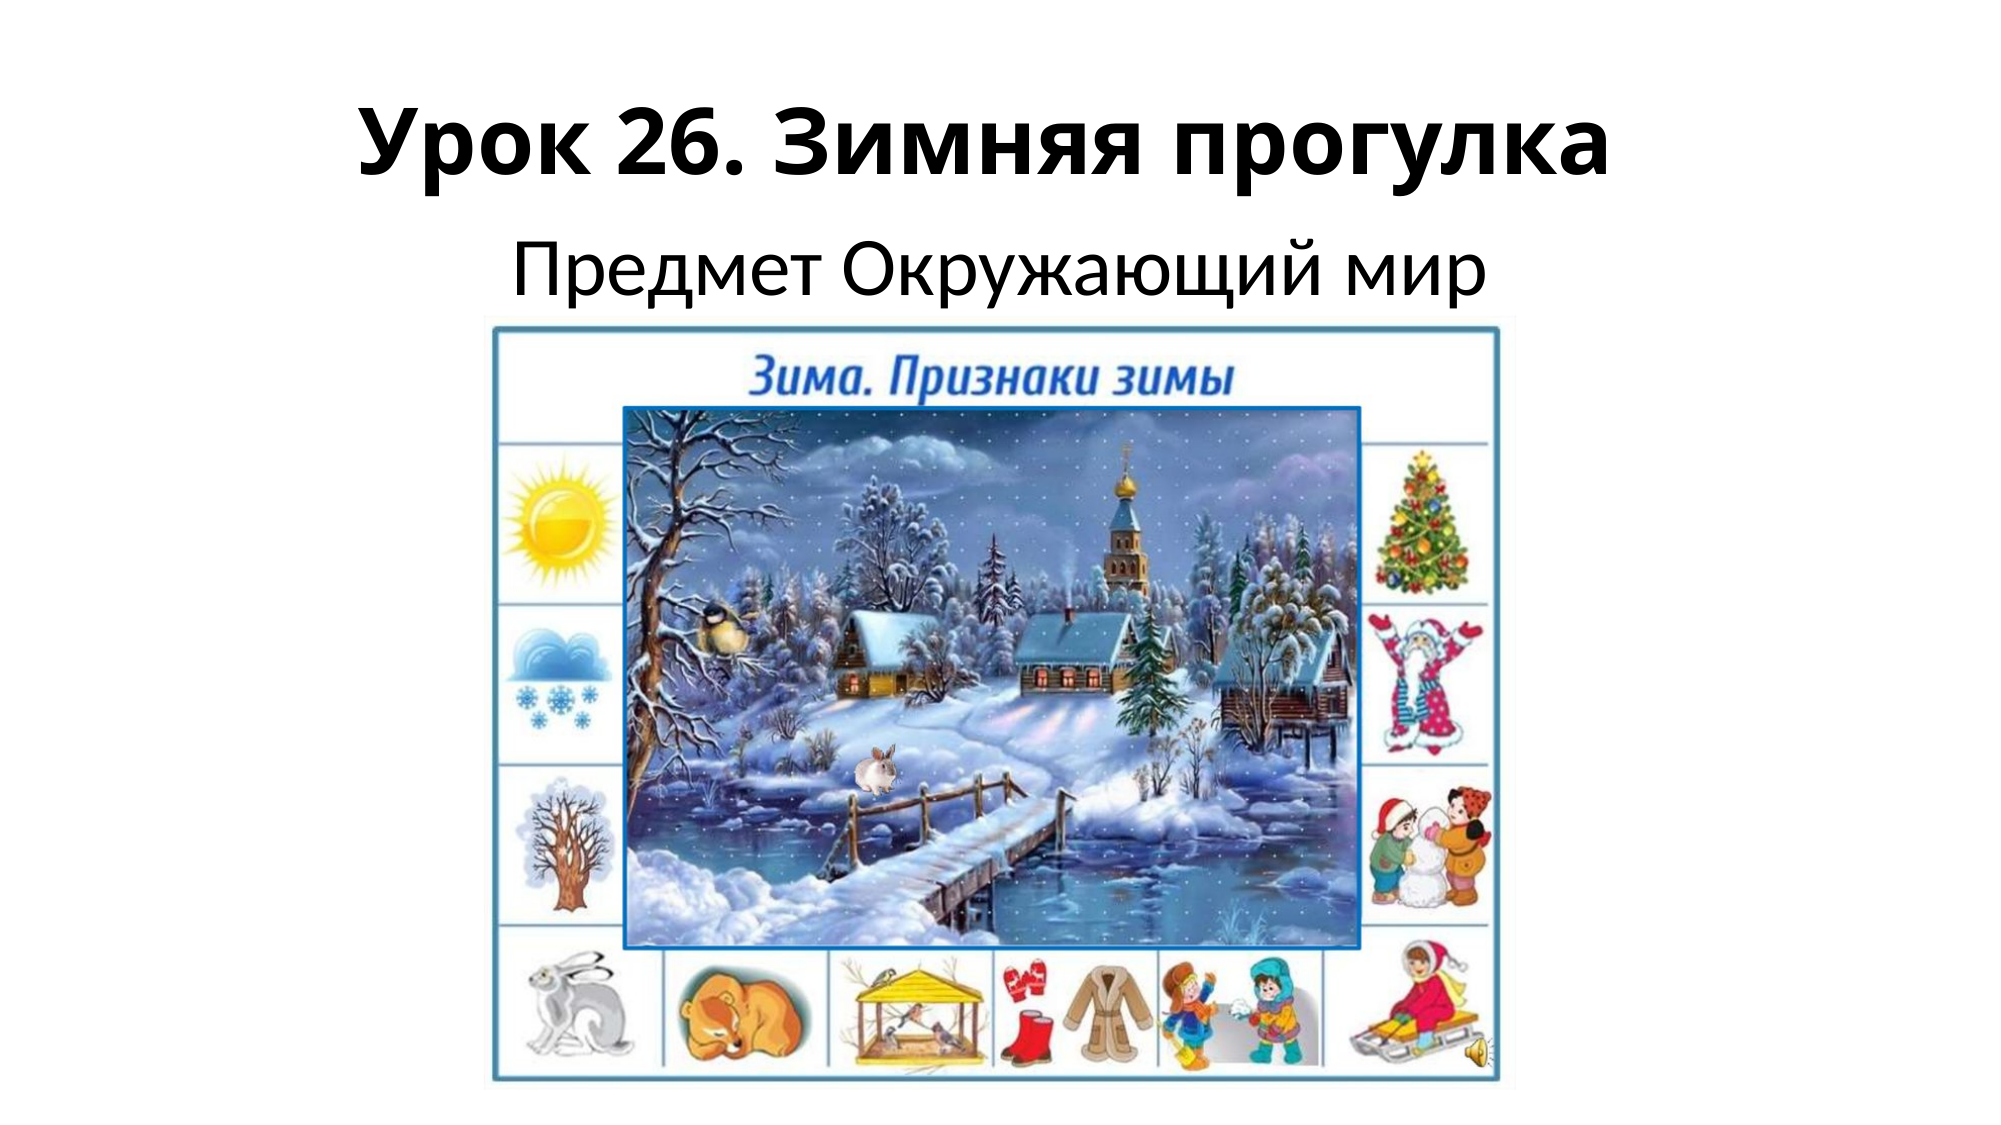

# Урок 26. Зимняя прогулка
Предмет Окружающий мир